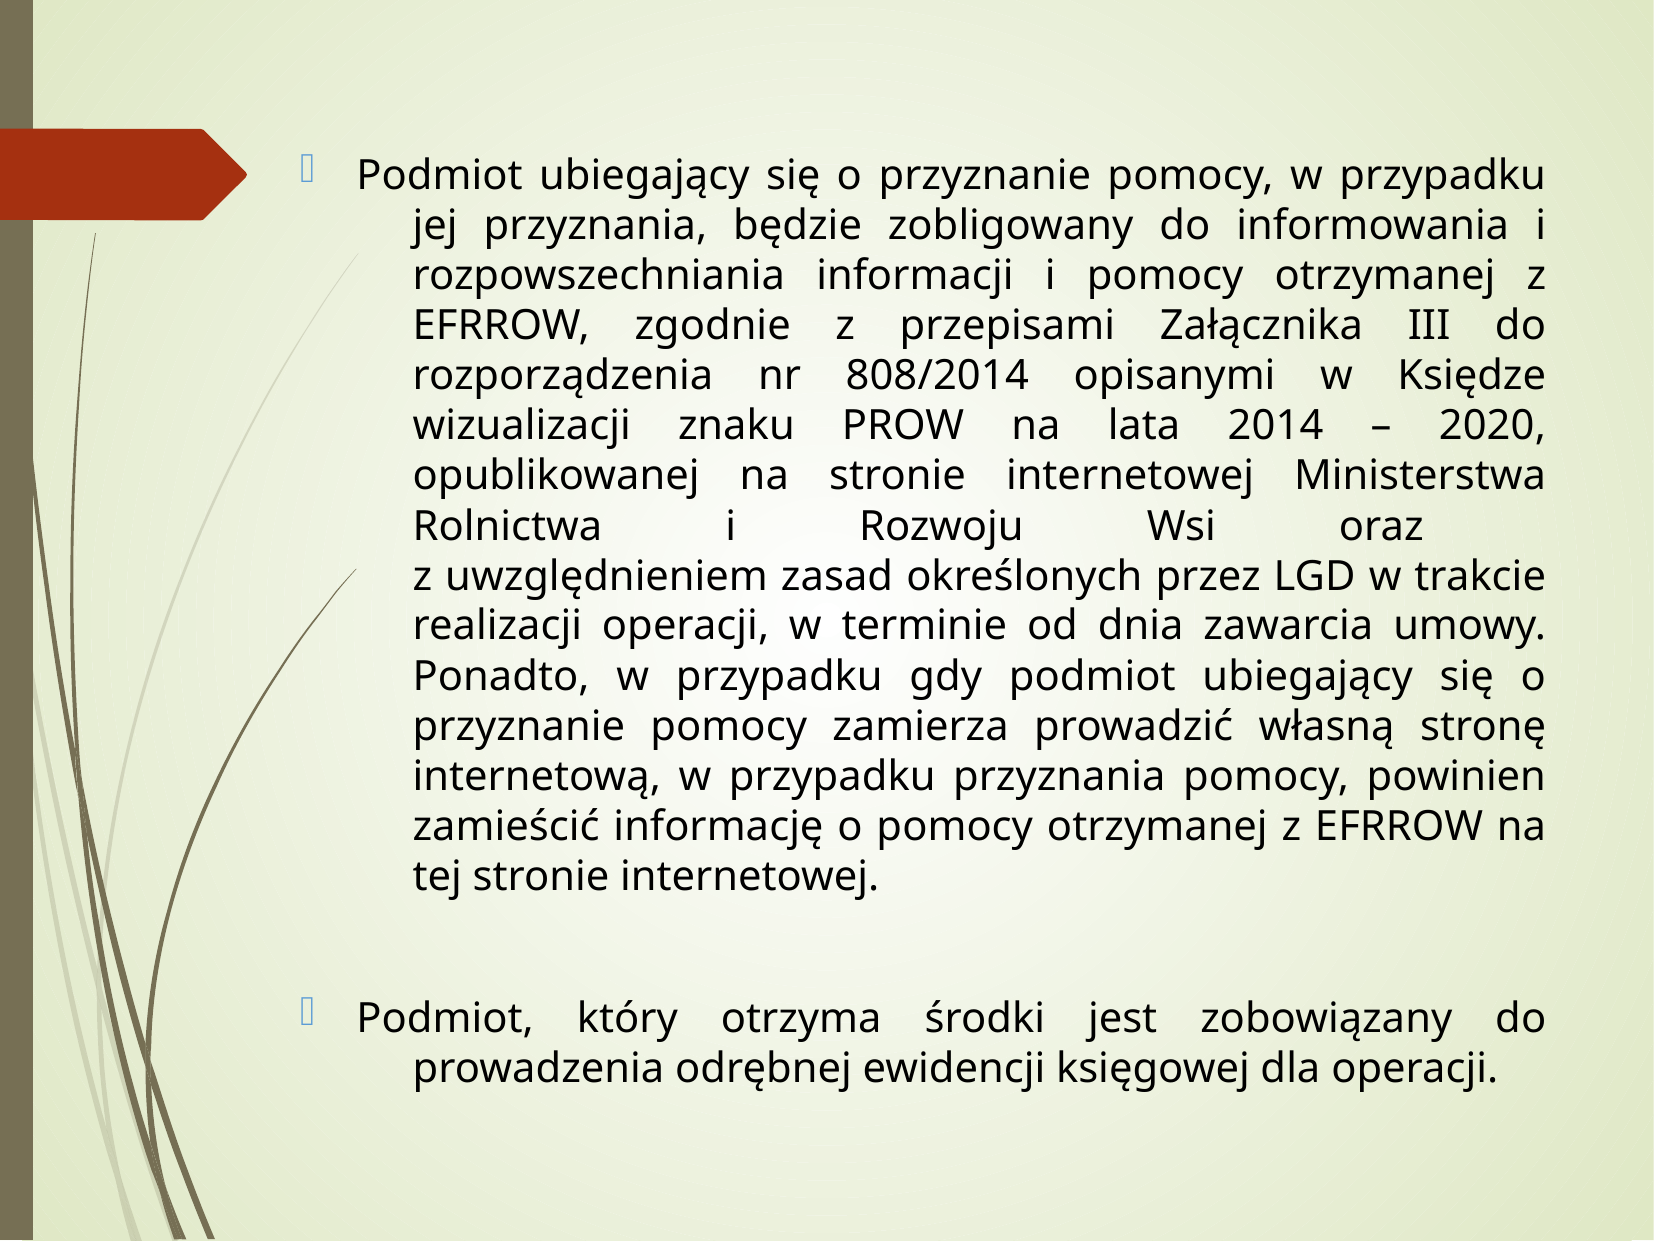

# Podmiot ubiegający się o przyznanie pomocy, w przypadku jej przyznania, będzie zobligowany do informowania i rozpowszechniania informacji i pomocy otrzymanej z EFRROW, zgodnie z przepisami Załącznika III do rozporządzenia nr 808/2014 opisanymi w Księdze wizualizacji znaku PROW na lata 2014 – 2020, opublikowanej na stronie internetowej Ministerstwa Rolnictwa i Rozwoju Wsi oraz z uwzględnieniem zasad określonych przez LGD w trakcie realizacji operacji, w terminie od dnia zawarcia umowy. Ponadto, w przypadku gdy podmiot ubiegający się o przyznanie pomocy zamierza prowadzić własną stronę internetową, w przypadku przyznania pomocy, powinien zamieścić informację o pomocy otrzymanej z EFRROW na tej stronie internetowej.
Podmiot, który otrzyma środki jest zobowiązany do prowadzenia odrębnej ewidencji księgowej dla operacji.